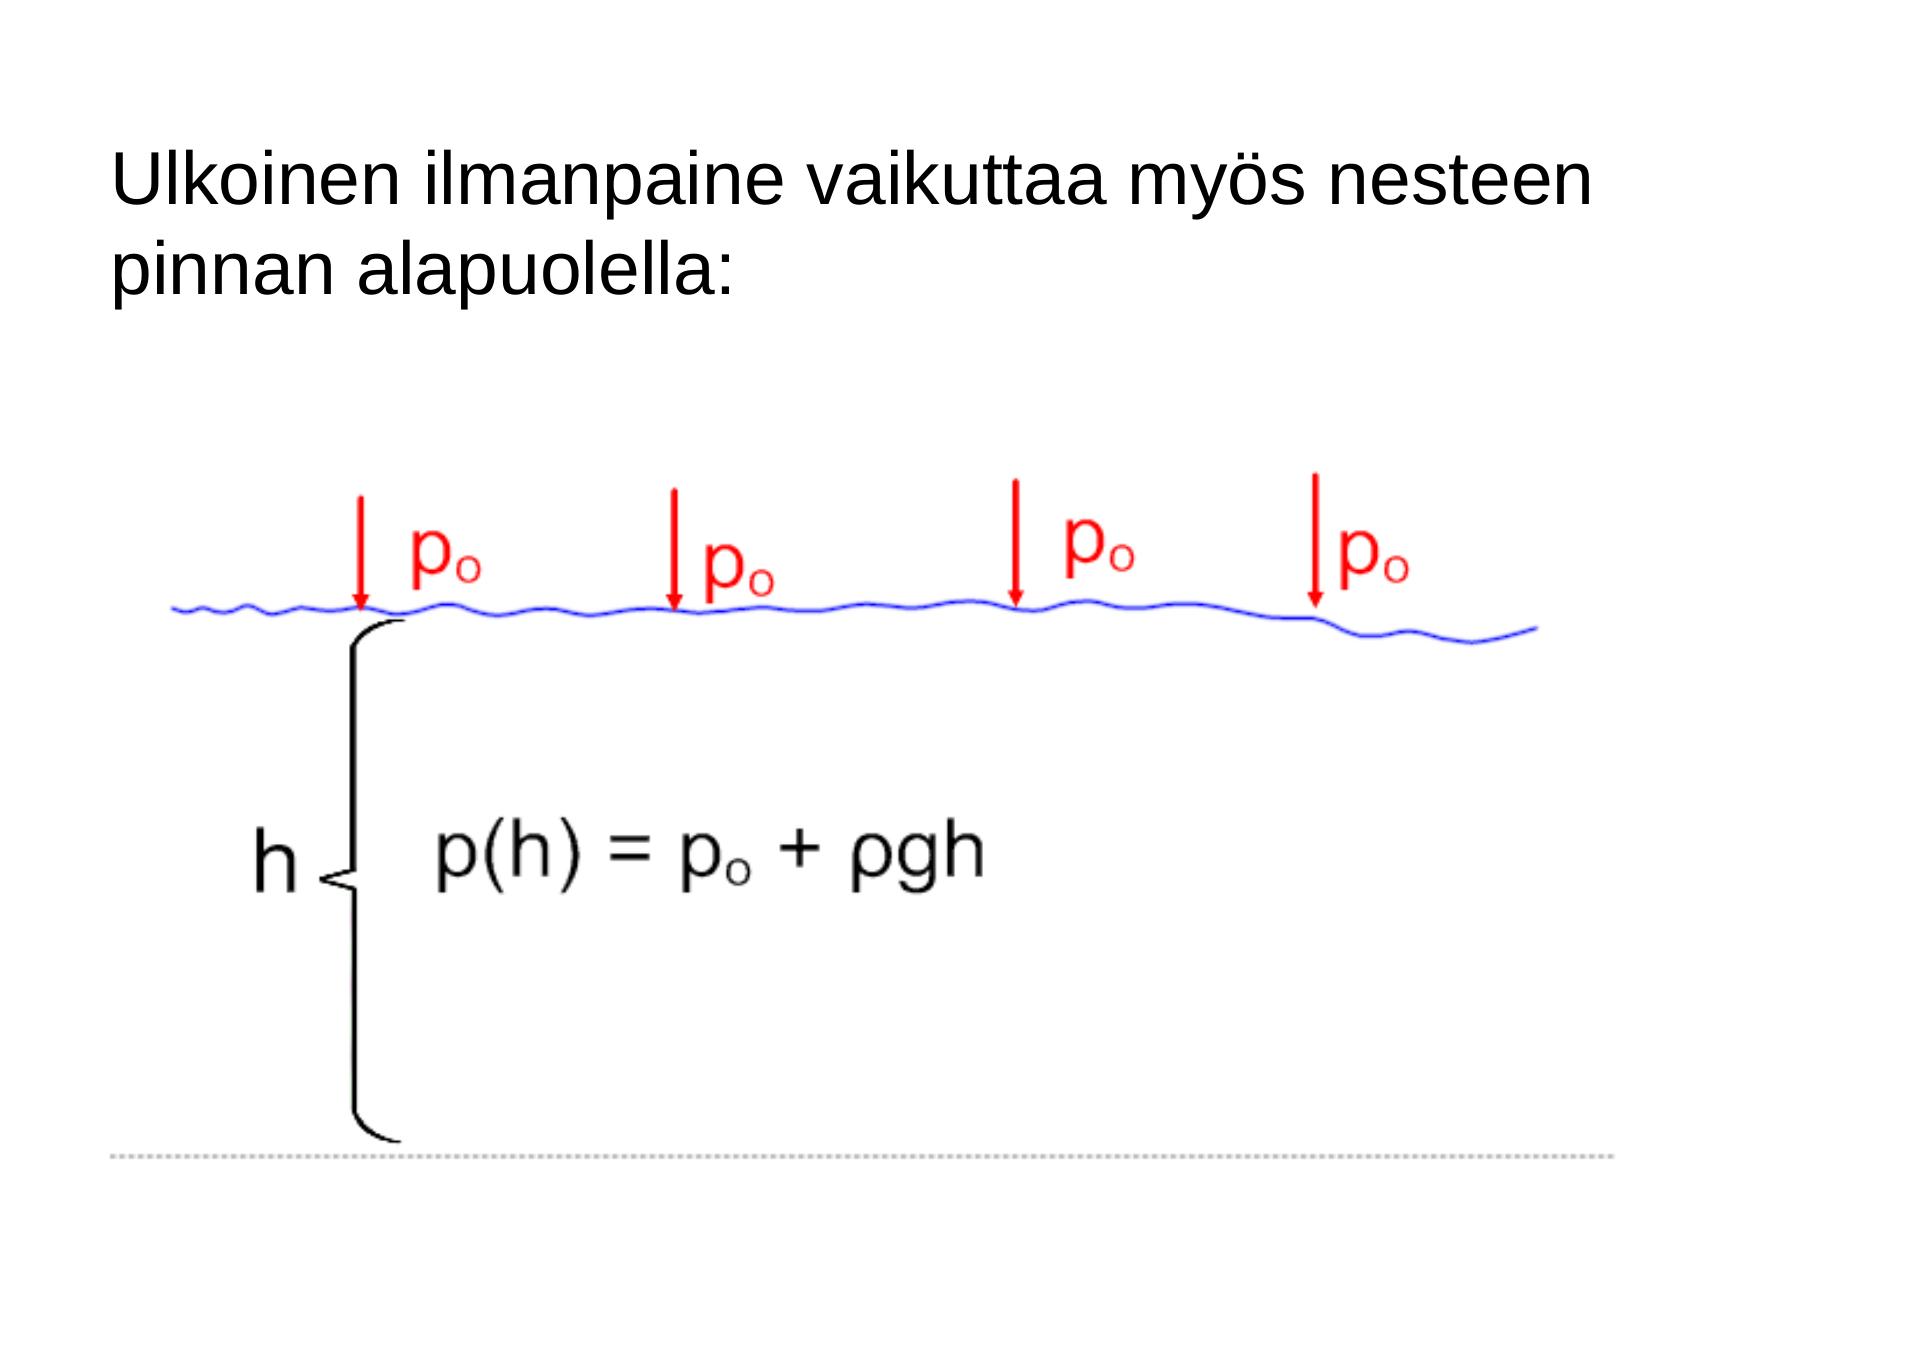

Ulkoinen ilmanpaine vaikuttaa myös nesteen
pinnan alapuolella: